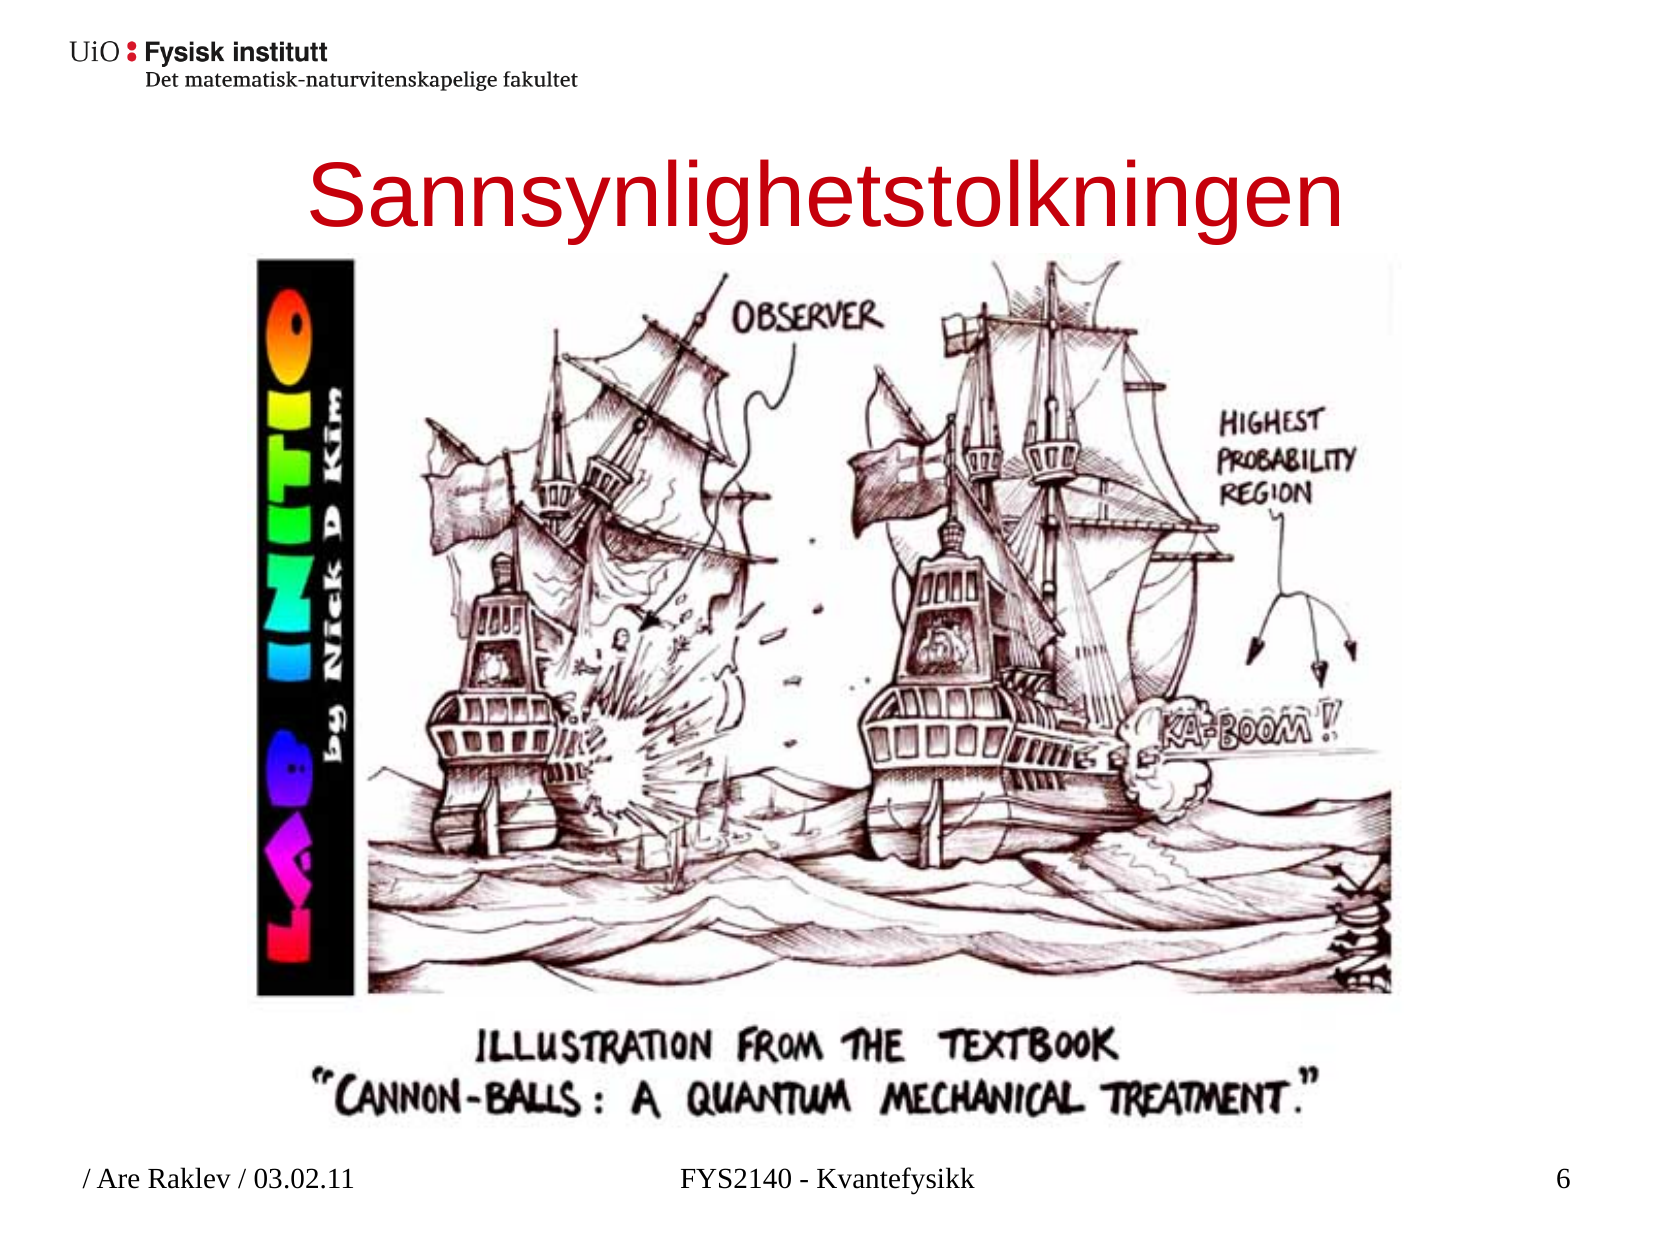

# Sannsynlighetstolkningen
/ Are Raklev / 03.02.11
FYS2140 - Kvantefysikk
6